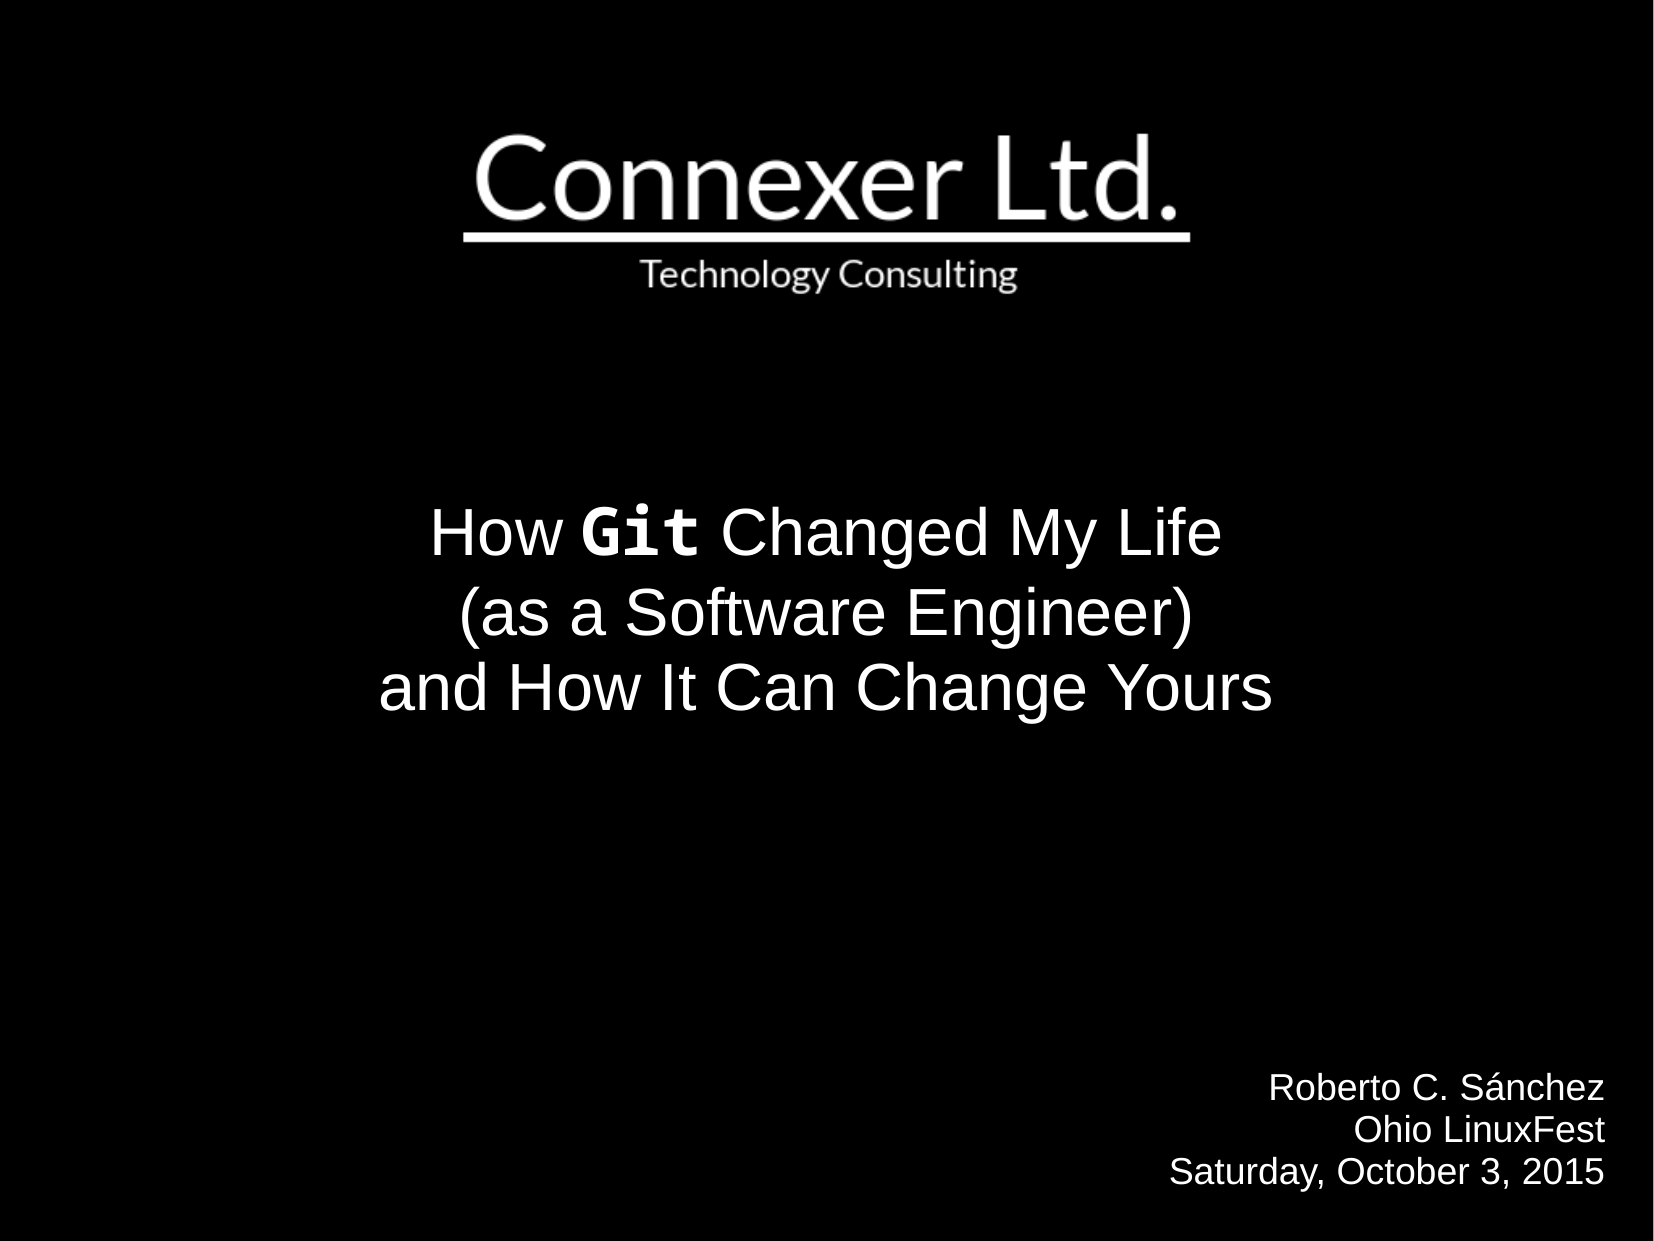

# How Git Changed My Life
(as a Software Engineer)
and How It Can Change Yours